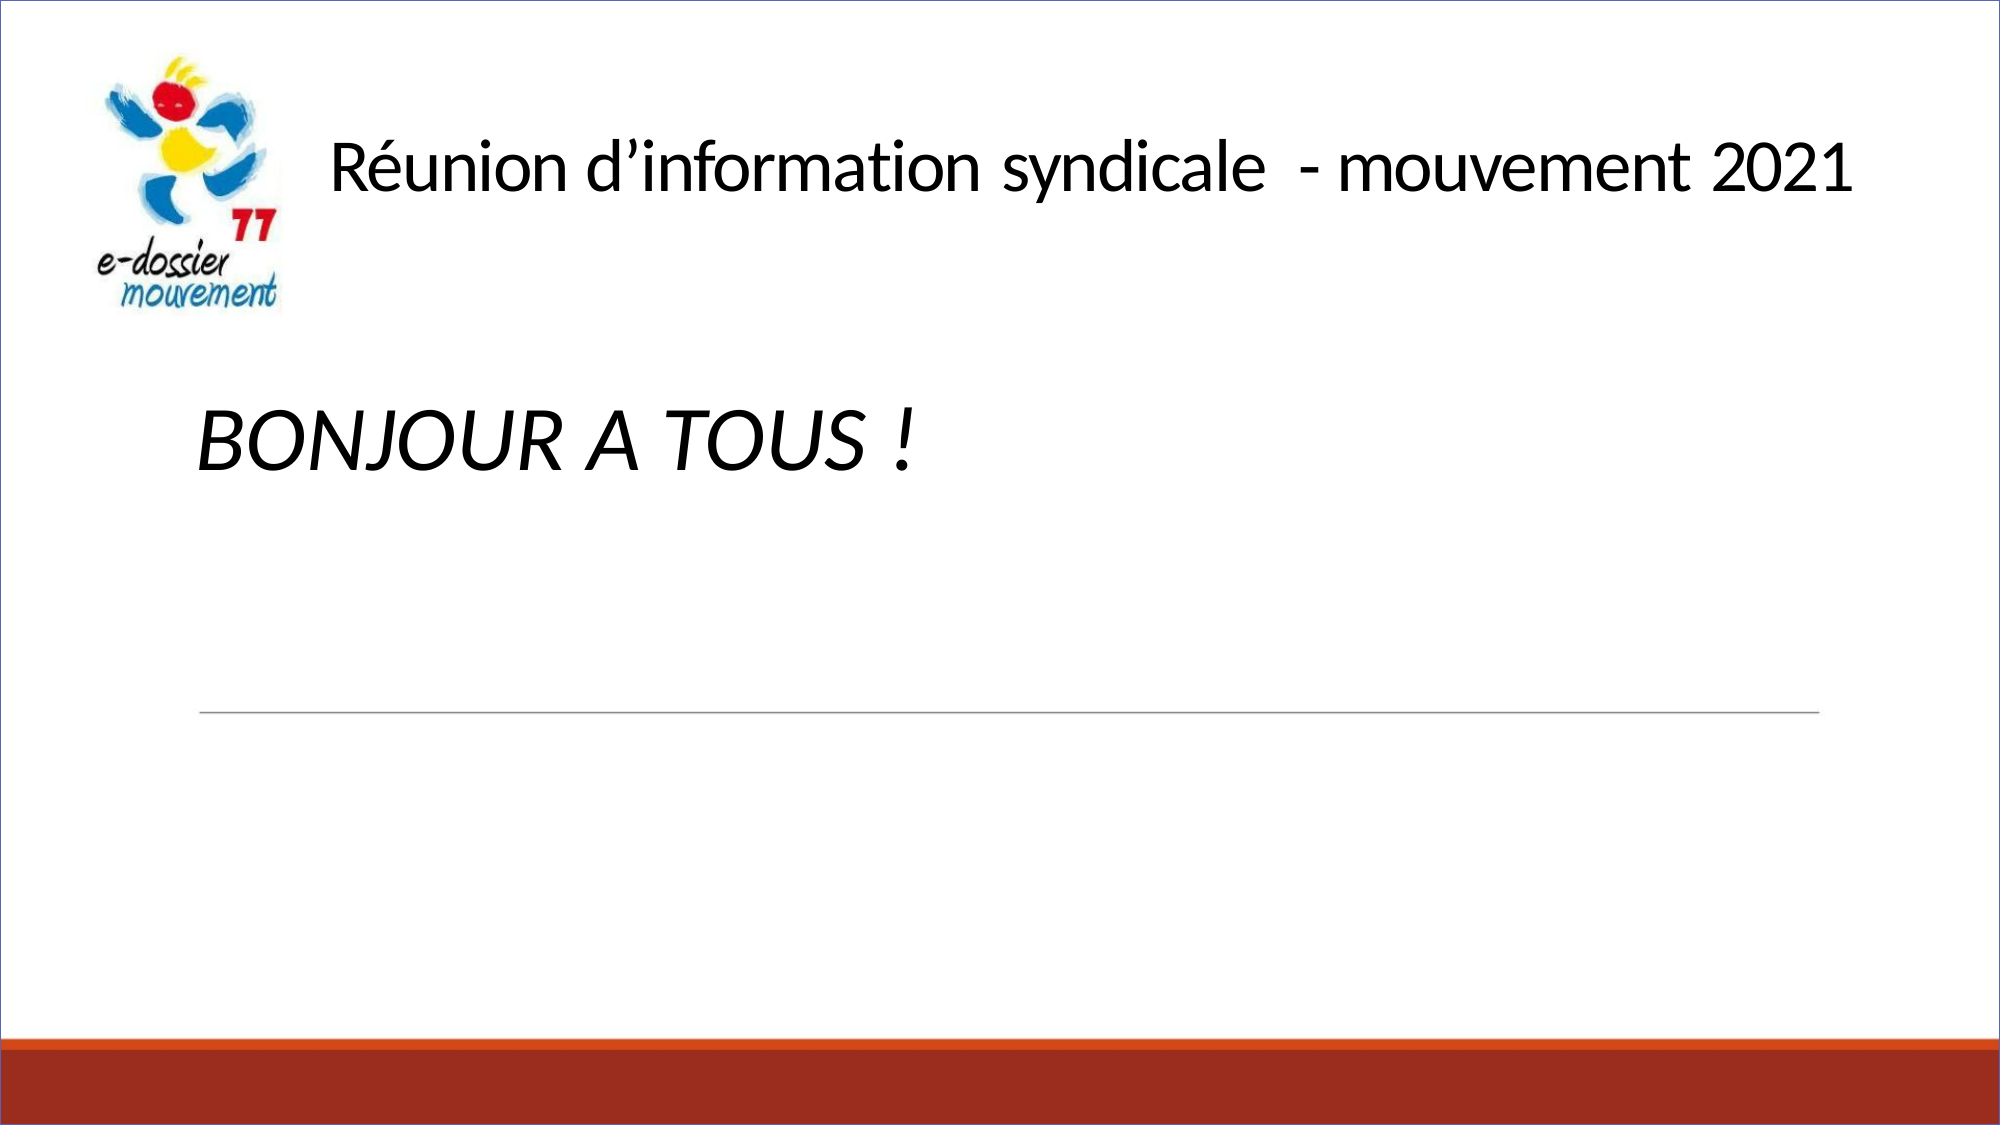

R
é
u
n
i
o
n
d
’
i
n
f
o
r
m
a
t
i
o
n
s
y
n
d
i
c
a
l
e
-
m
o
u
v
e
m
e
n
t
2
0
2
1
BONJOUR A TOUS !